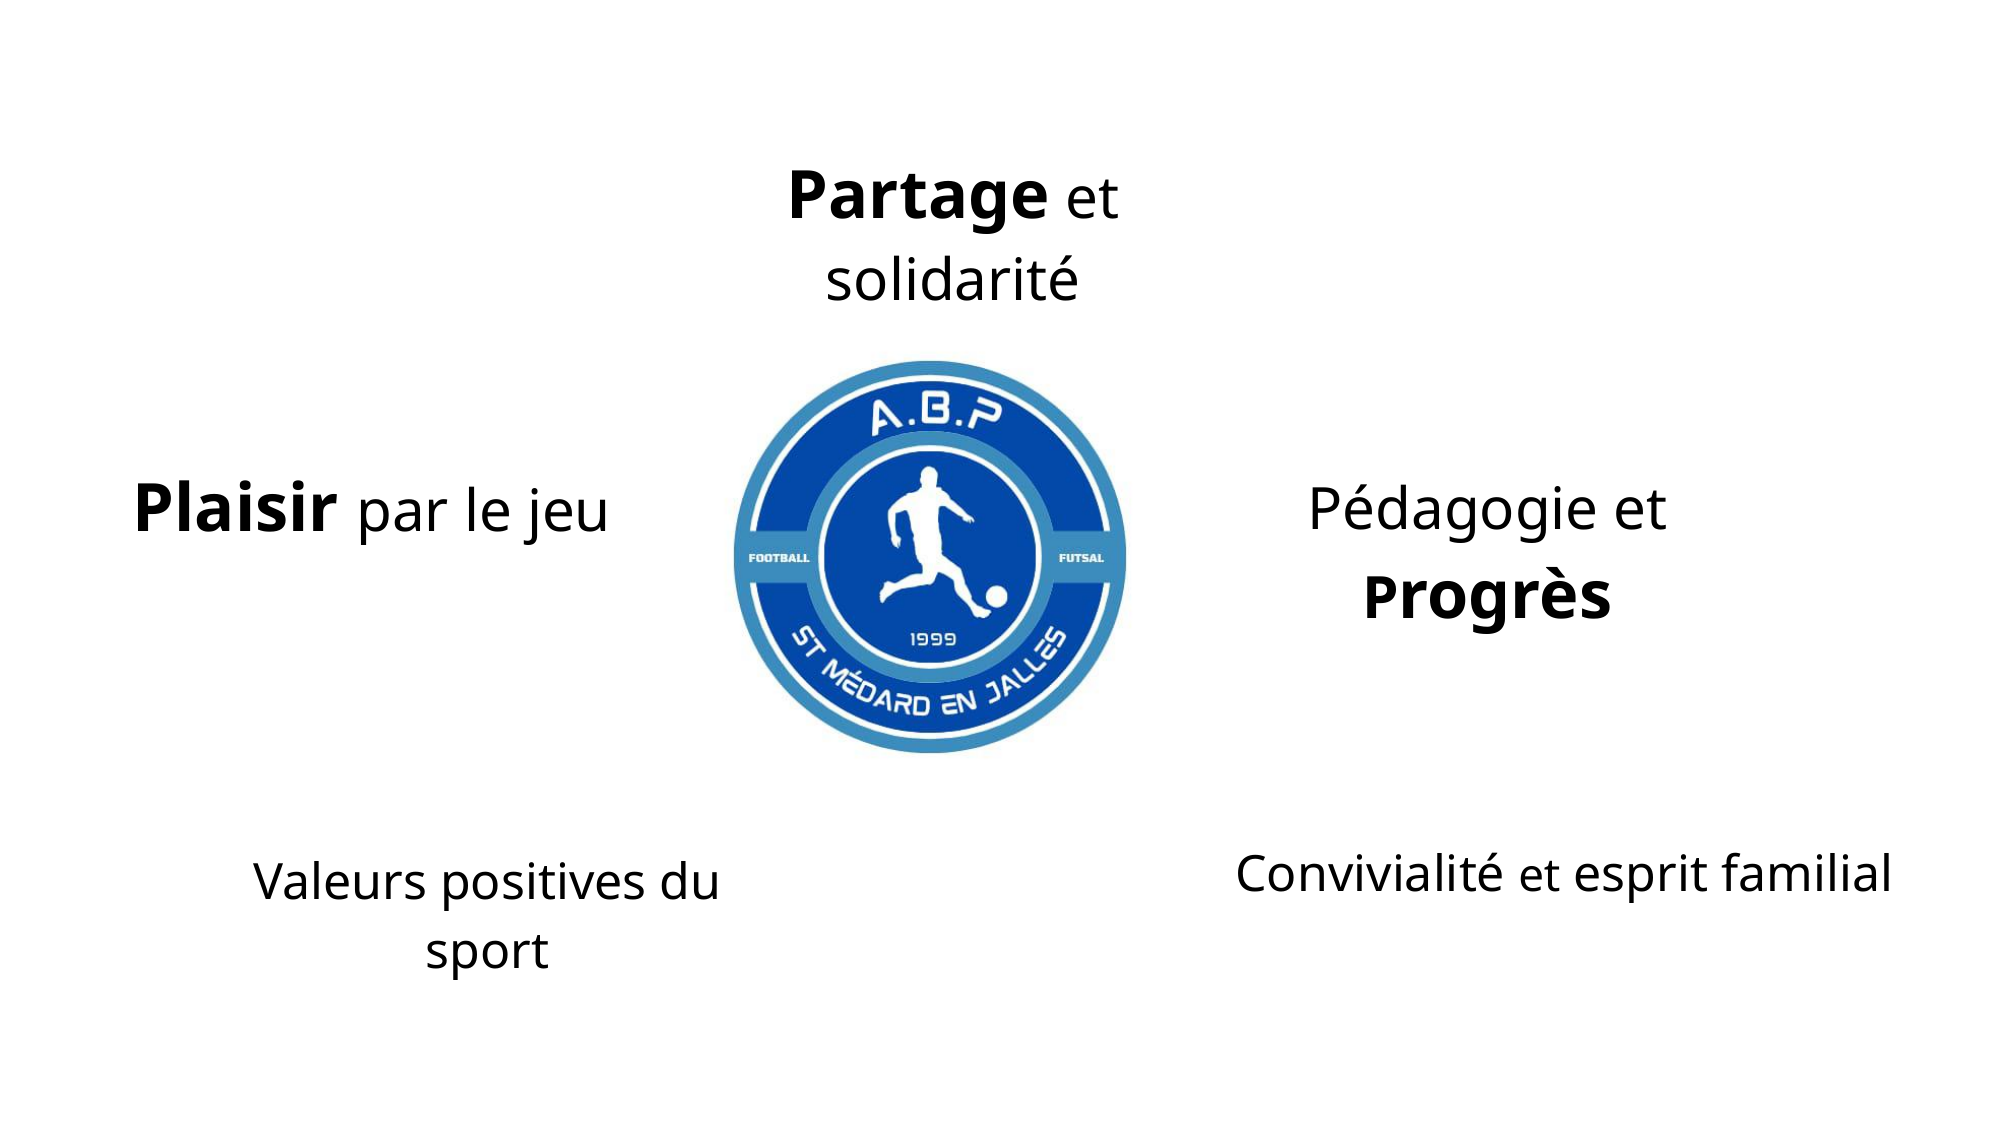

Partage et solidarité
Plaisir par le jeu
Pédagogie et Progrès
Convivialité et esprit familial
Valeurs positives du sport